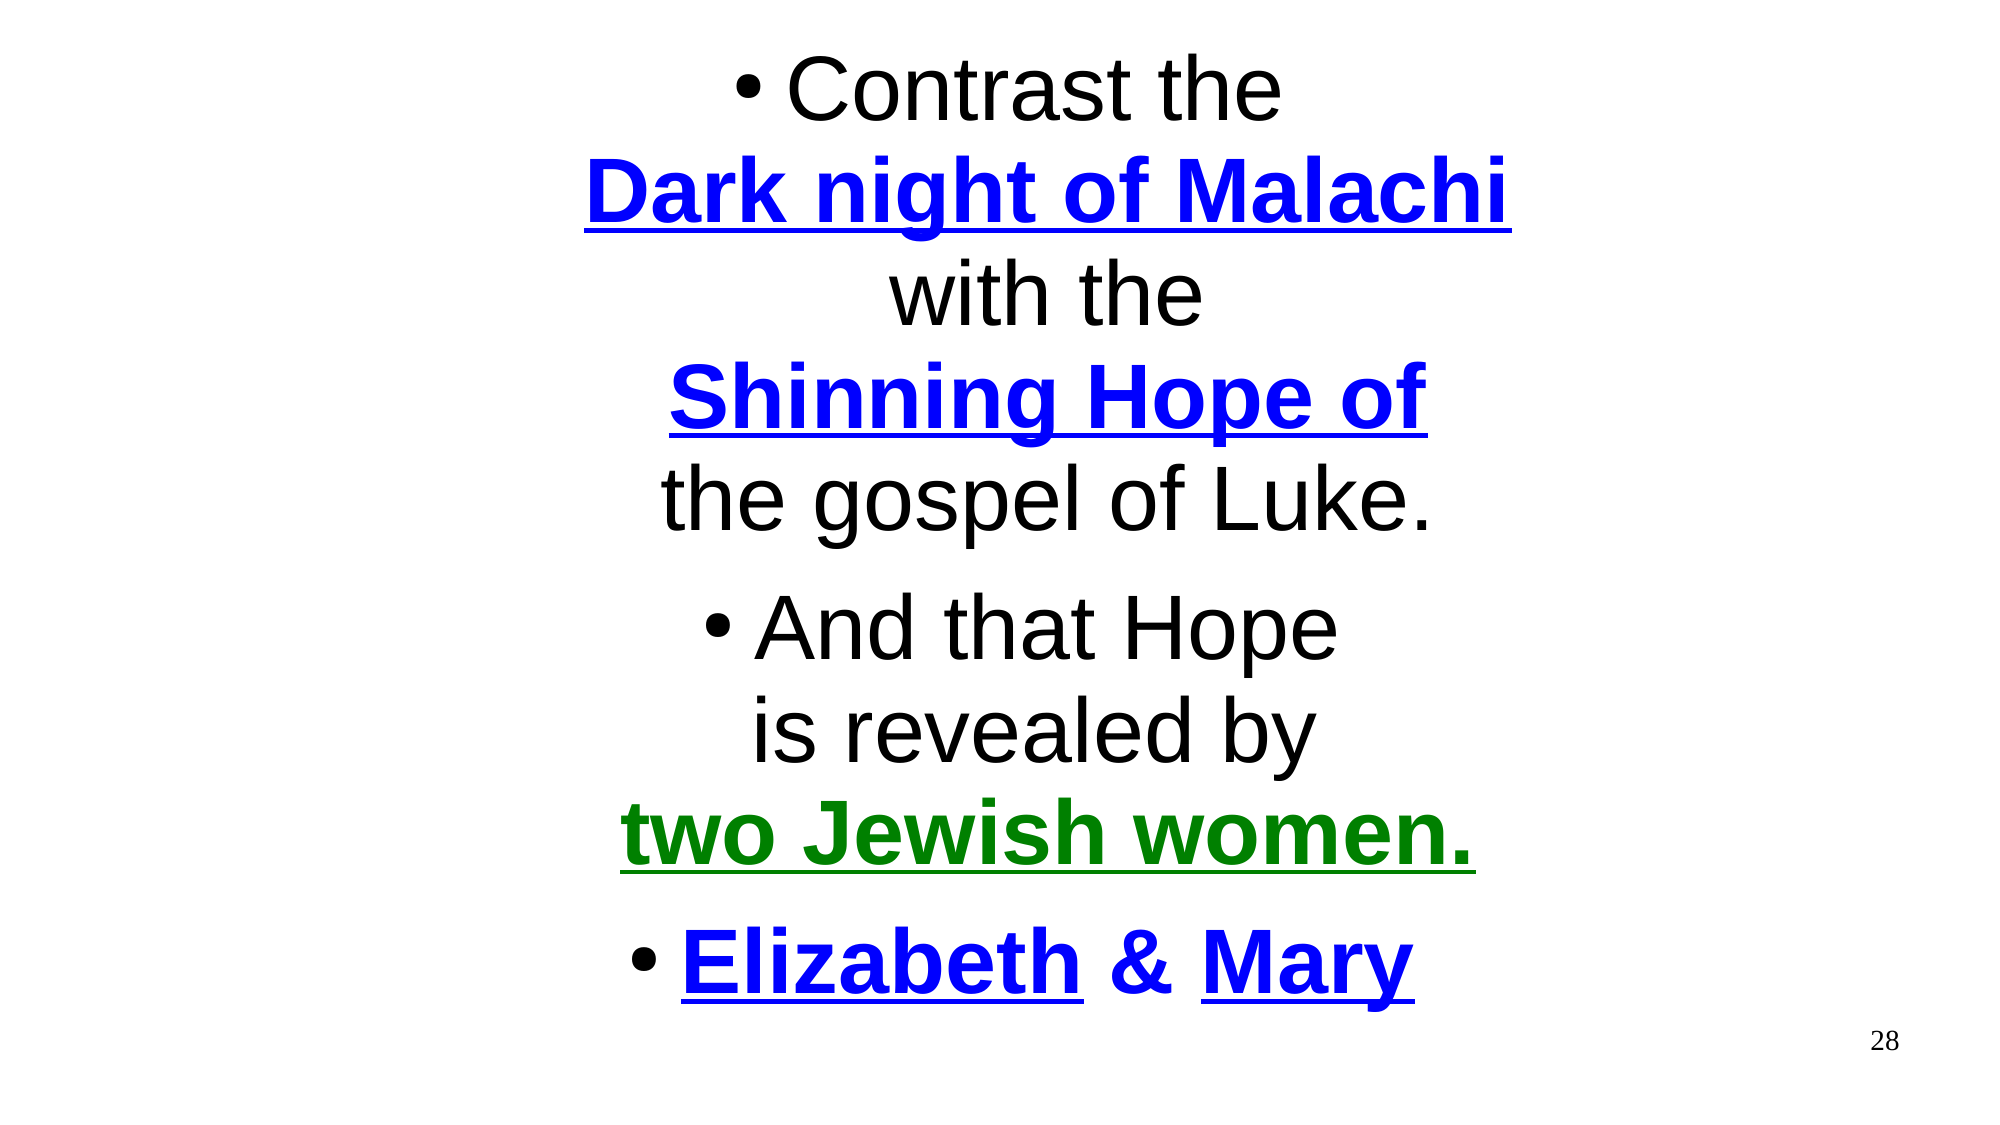

# Contrast the Dark night of Malachi with the Shinning Hope of the gospel of Luke.
And that Hope
is revealed by
two Jewish women.
Elizabeth & Mary
28